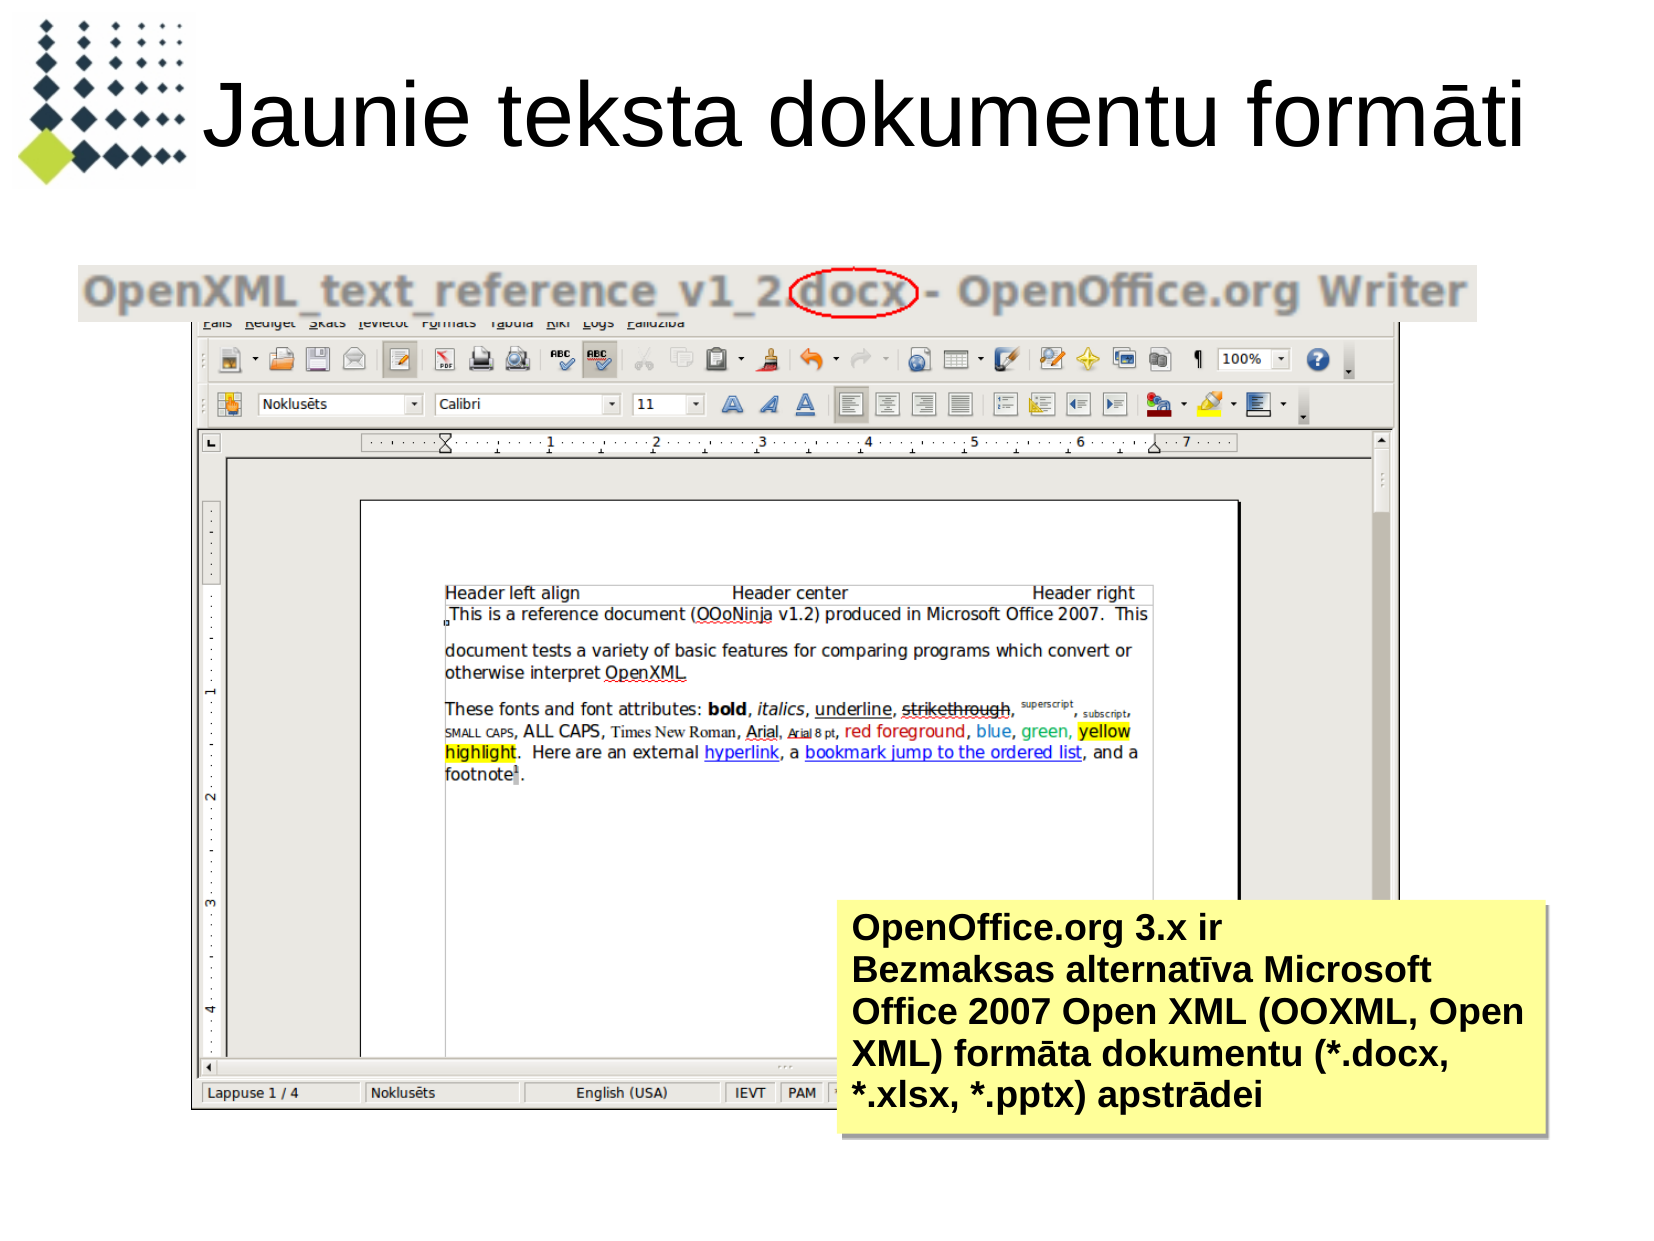

# Jaunie teksta dokumentu formāti
OpenOffice.org 3.x ir
Bezmaksas alternatīva Microsoft Office 2007 Open XML (OOXML, Open XML) formāta dokumentu (*.docx, *.xlsx, *.pptx) apstrādei